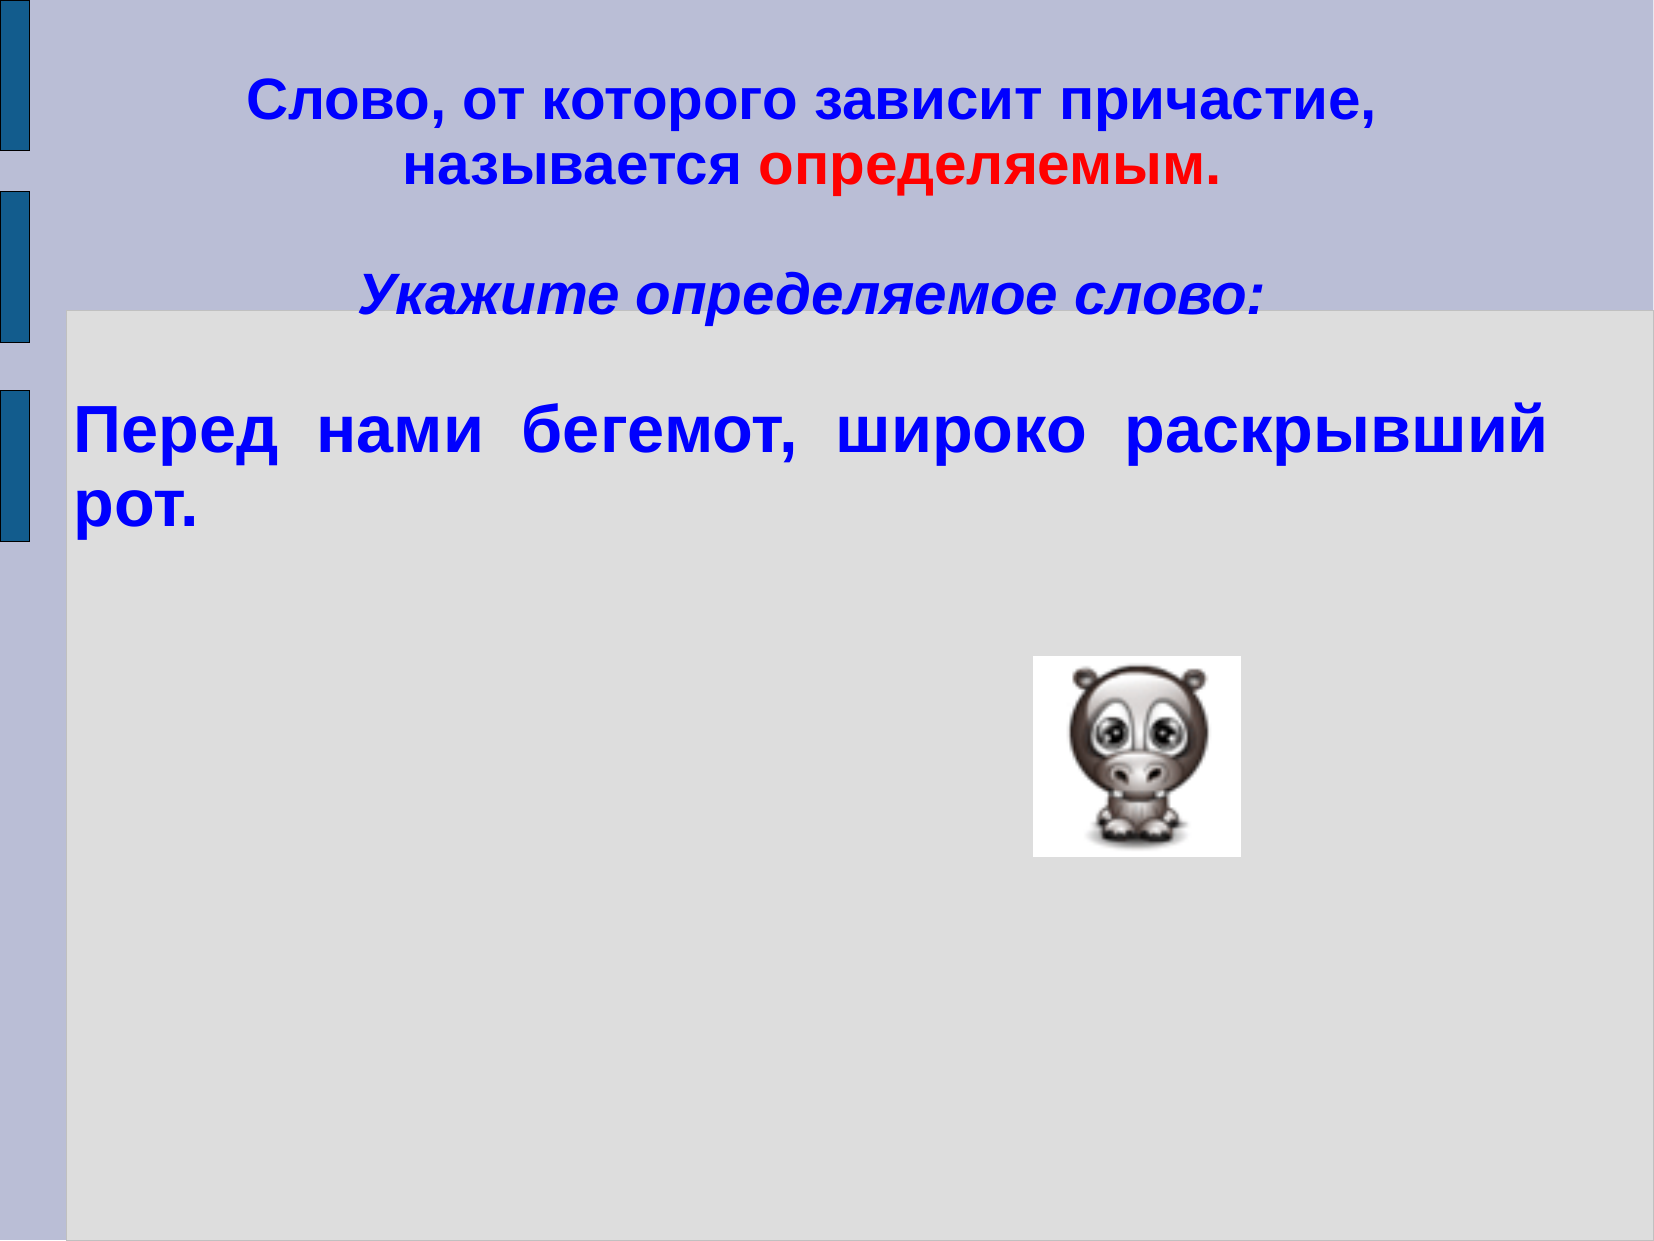

Слово, от которого зависит причастие, называется определяемым.
Укажите определяемое слово:
Перед нами бегемот, широко раскрывший рот.